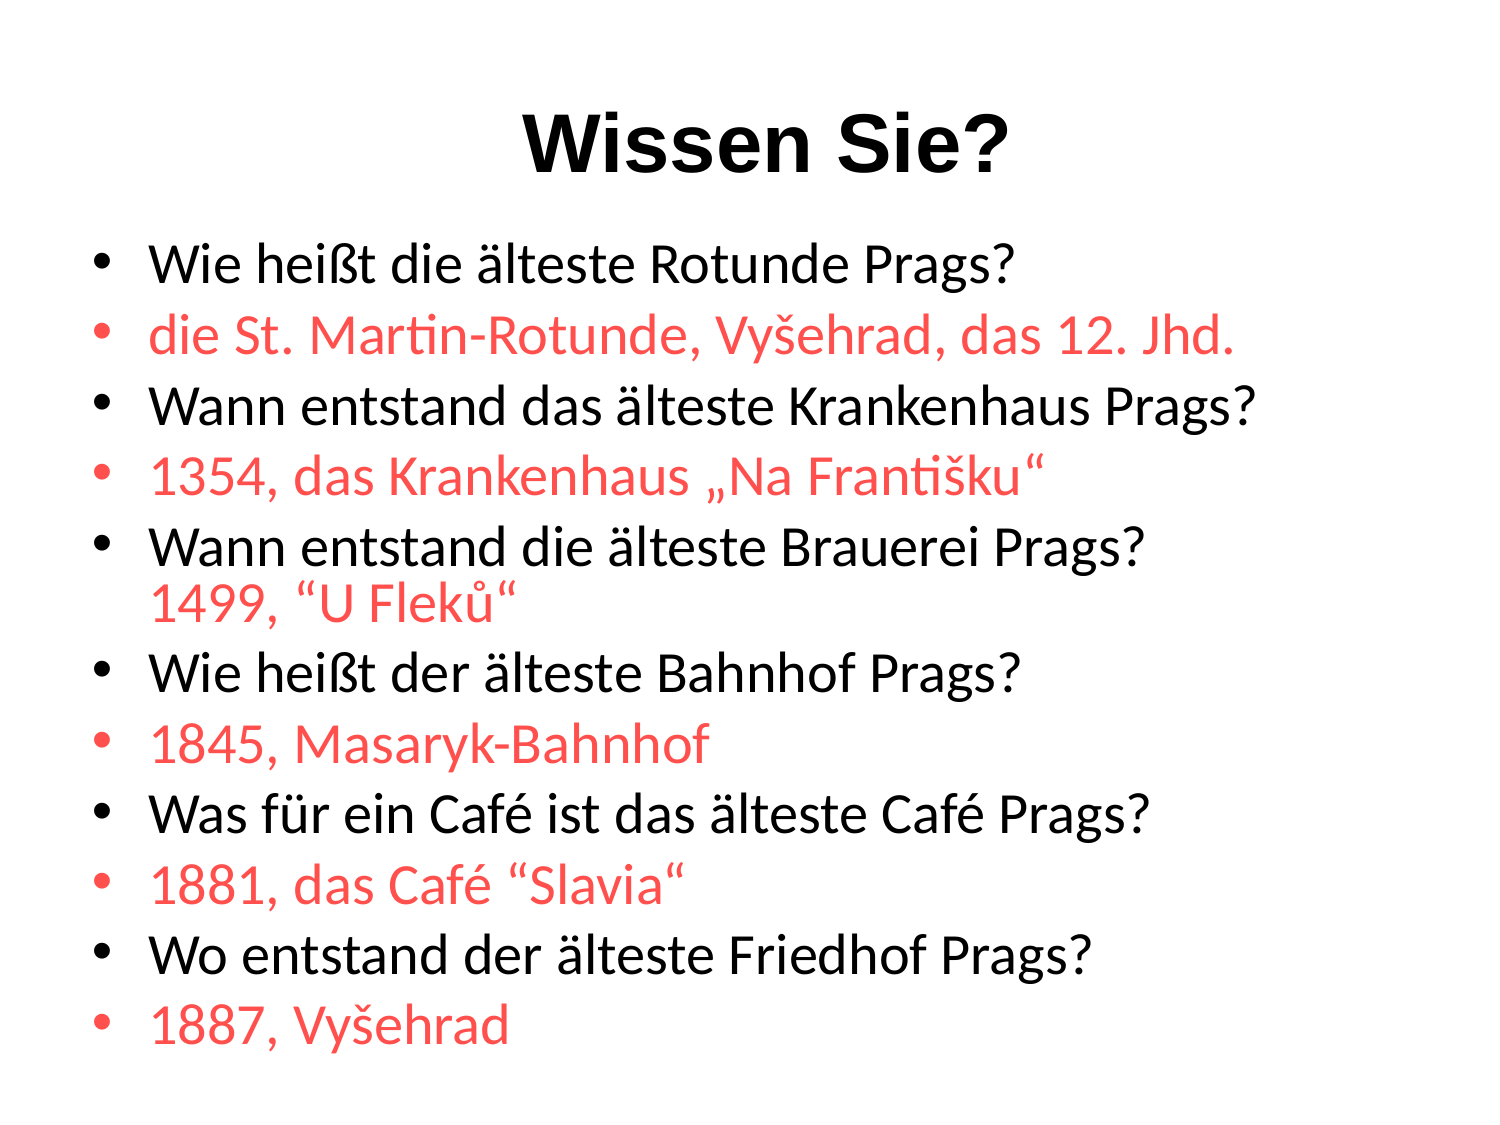

# Wissen Sie?
Wie heißt die älteste Rotunde Prags?
die St. Martin-Rotunde, Vyšehrad, das 12. Jhd.
Wann entstand das älteste Krankenhaus Prags?
1354, das Krankenhaus „Na Františku“
Wann entstand die älteste Brauerei Prags?
1499, “U Fleků“
Wie heißt der älteste Bahnhof Prags?
1845, Masaryk-Bahnhof
Was für ein Café ist das älteste Café Prags?
1881, das Café “Slavia“
Wo entstand der älteste Friedhof Prags?
1887, Vyšehrad